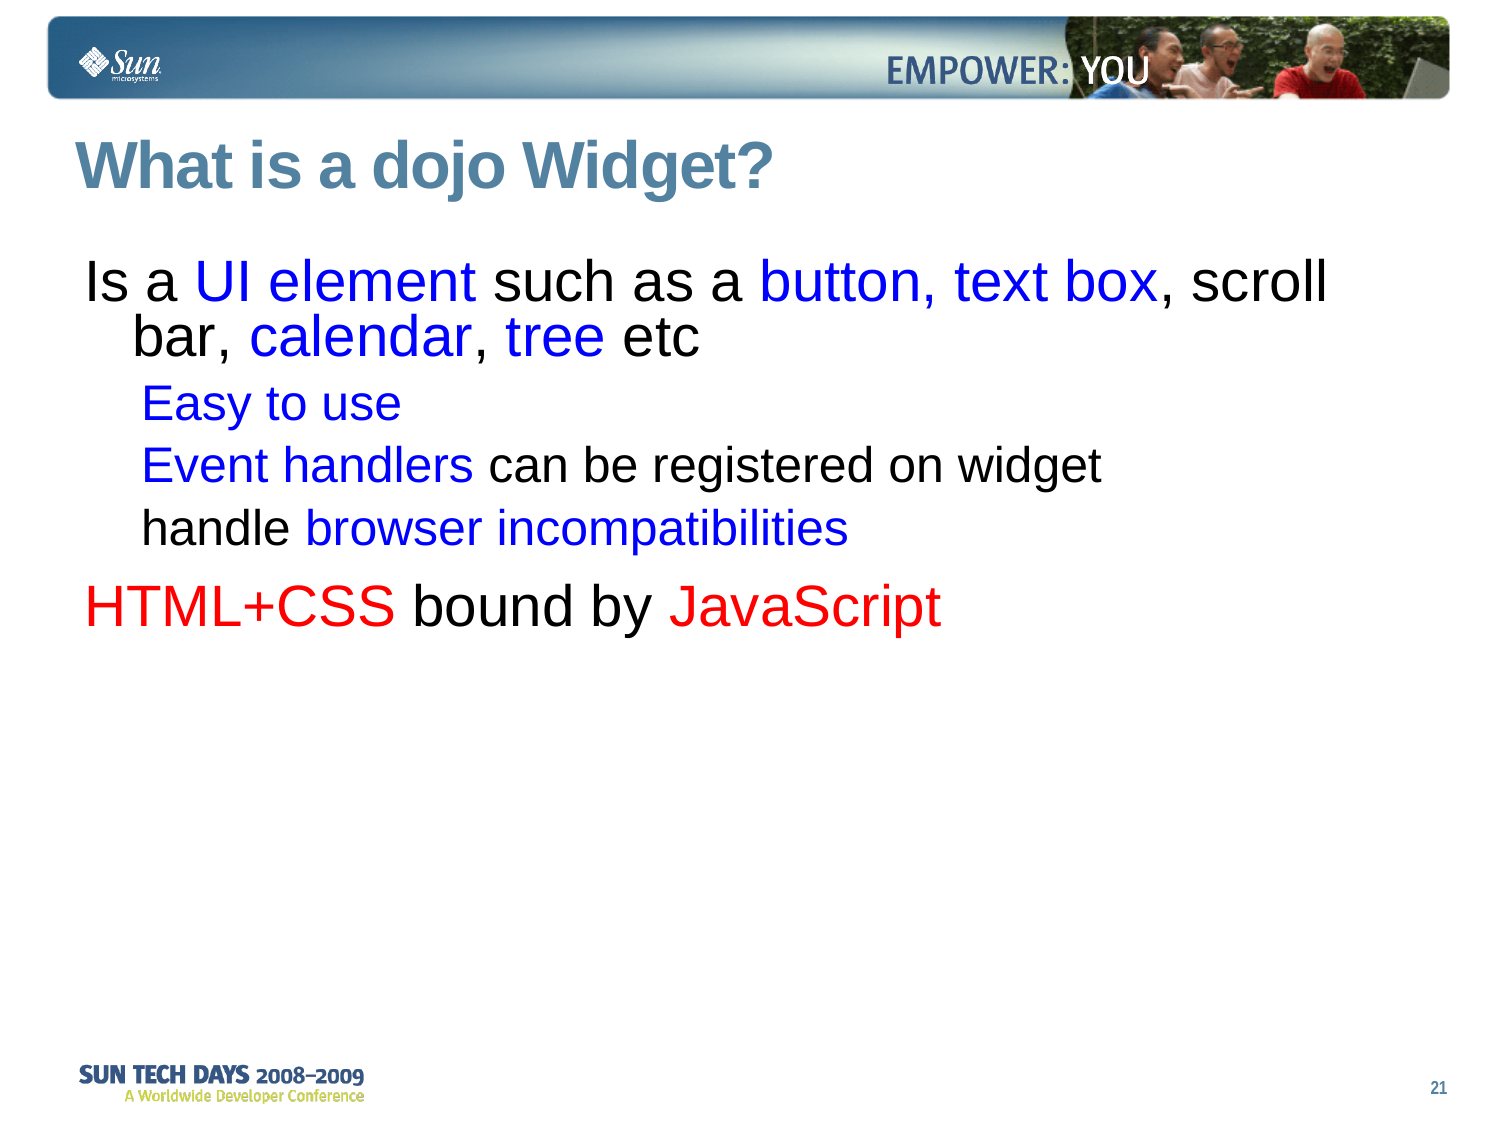

# What is a dojo Widget?
Is a UI element such as a button, text box, scroll bar, calendar, tree etc
Easy to use
Event handlers can be registered on widget
handle browser incompatibilities
HTML+CSS bound by JavaScript